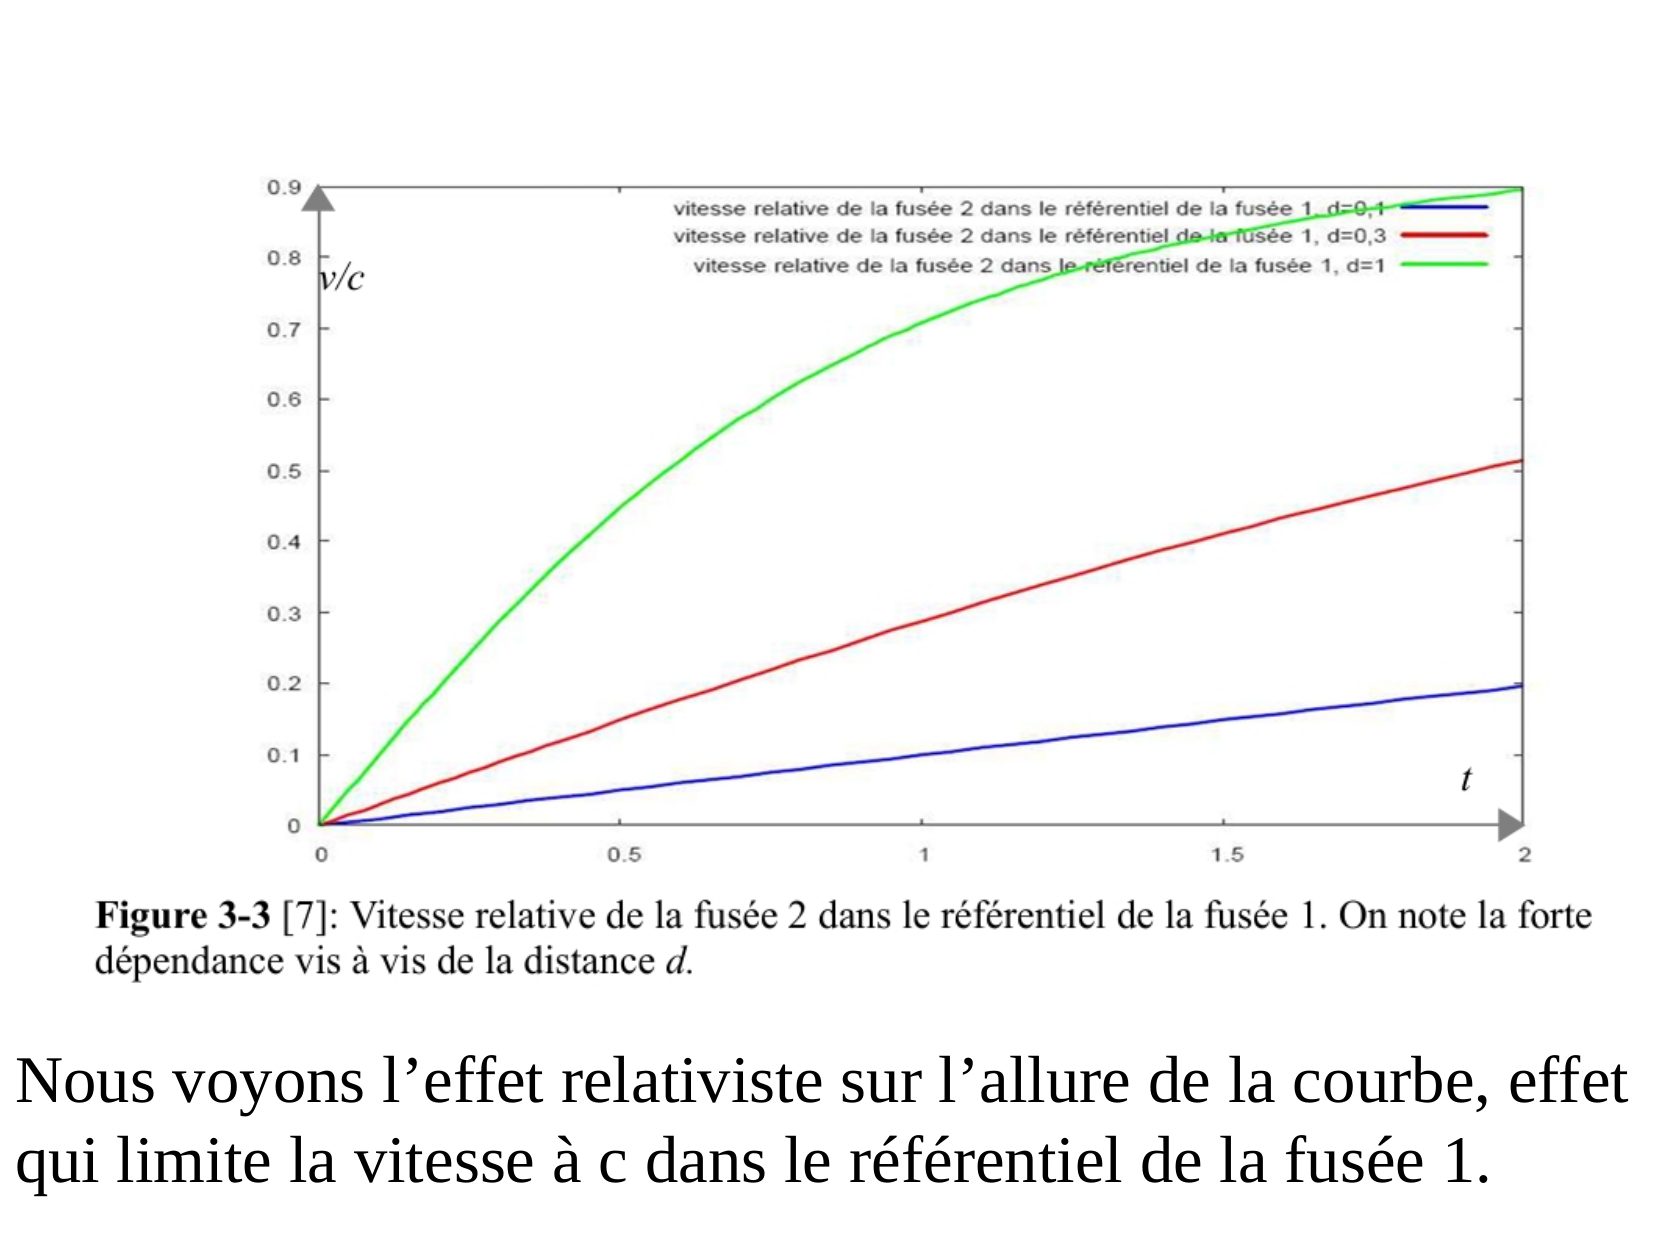

Nous voyons l’effet relativiste sur l’allure de la courbe, effet qui limite la vitesse à c dans le référentiel de la fusée 1.